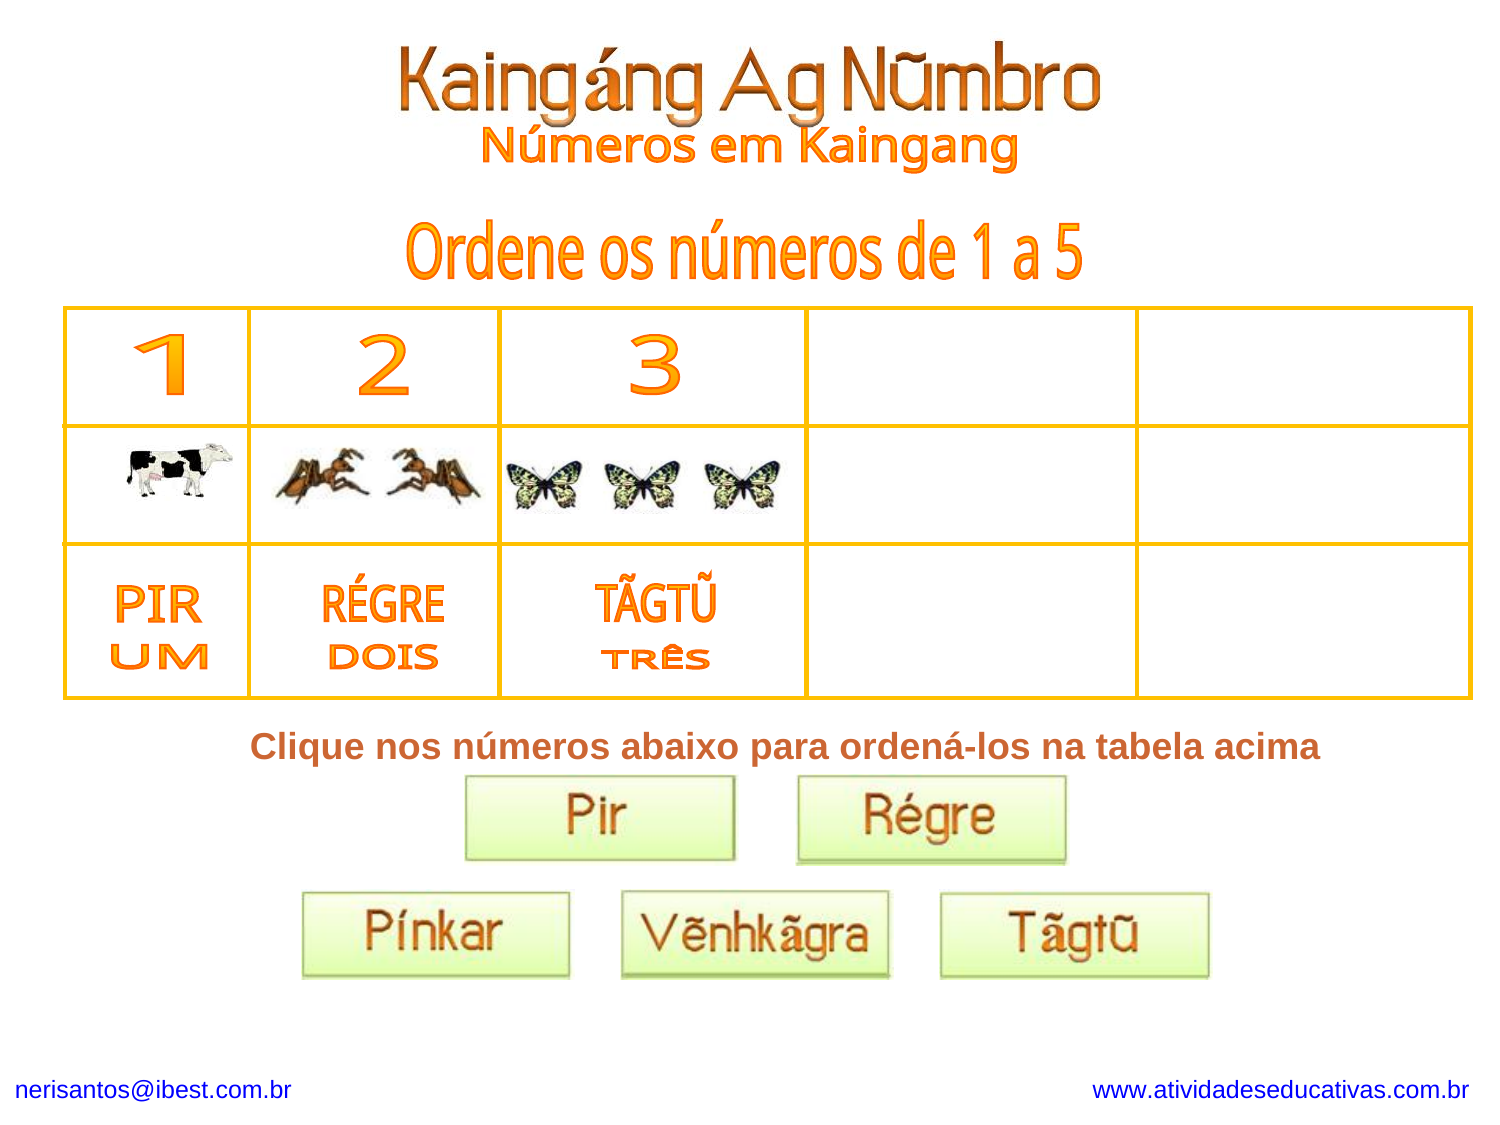

Ordene os números de 1 a 5
1
2
3
~
RÉGRE
TÃGTU
PIR
UM
DOIS
TRÊS
Clique nos números abaixo para ordená-los na tabela acima